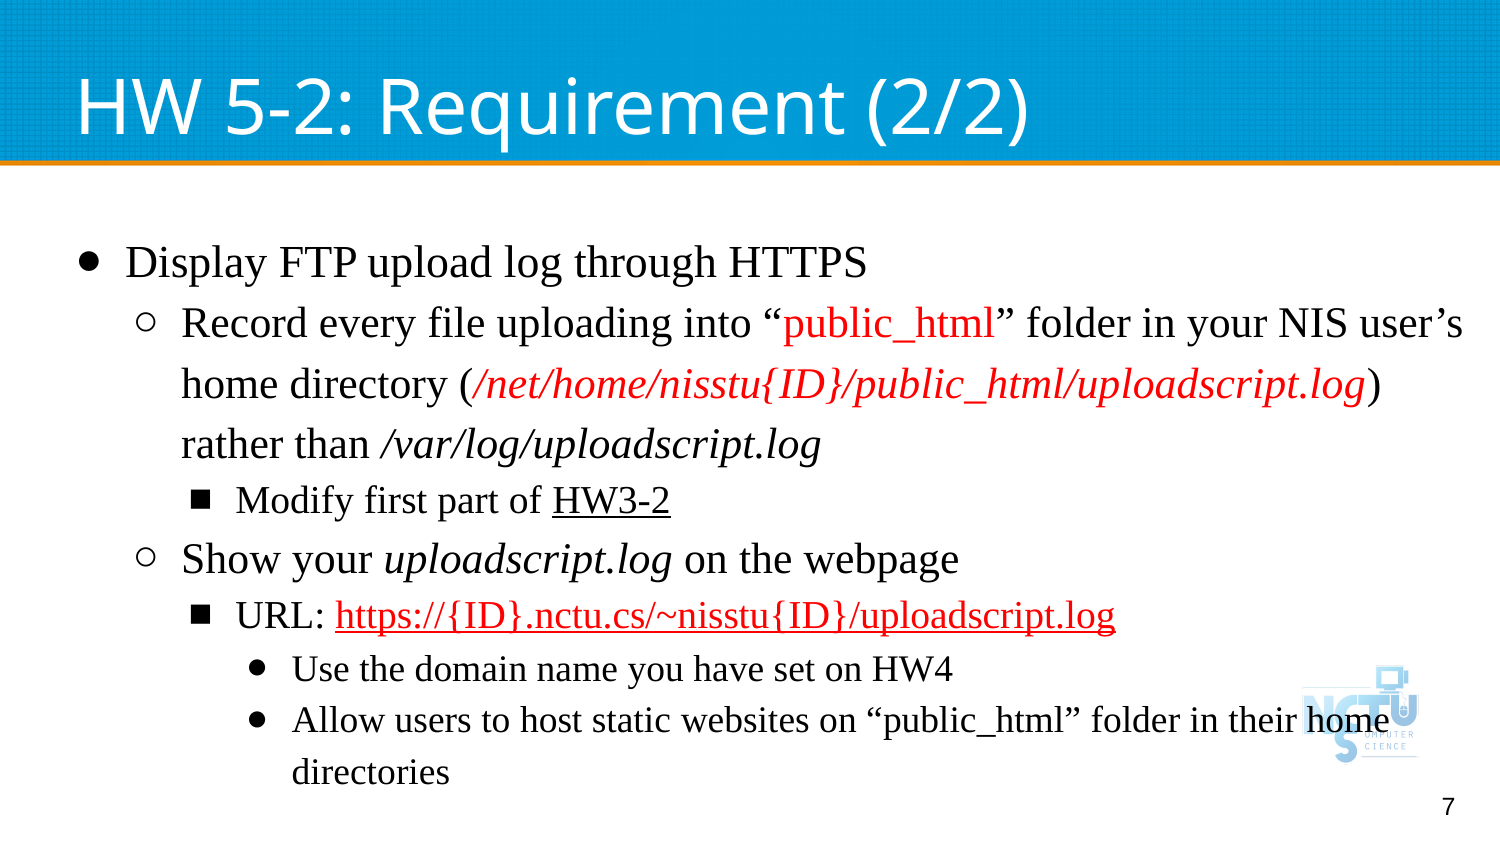

# HW 5-2: Requirement (2/2)
Display FTP upload log through HTTPS
Record every file uploading into “public_html” folder in your NIS user’s home directory (/net/home/nisstu{ID}/public_html/uploadscript.log) rather than /var/log/uploadscript.log
Modify first part of HW3-2
Show your uploadscript.log on the webpage
URL: https://{ID}.nctu.cs/~nisstu{ID}/uploadscript.log
Use the domain name you have set on HW4
Allow users to host static websites on “public_html” folder in their home directories